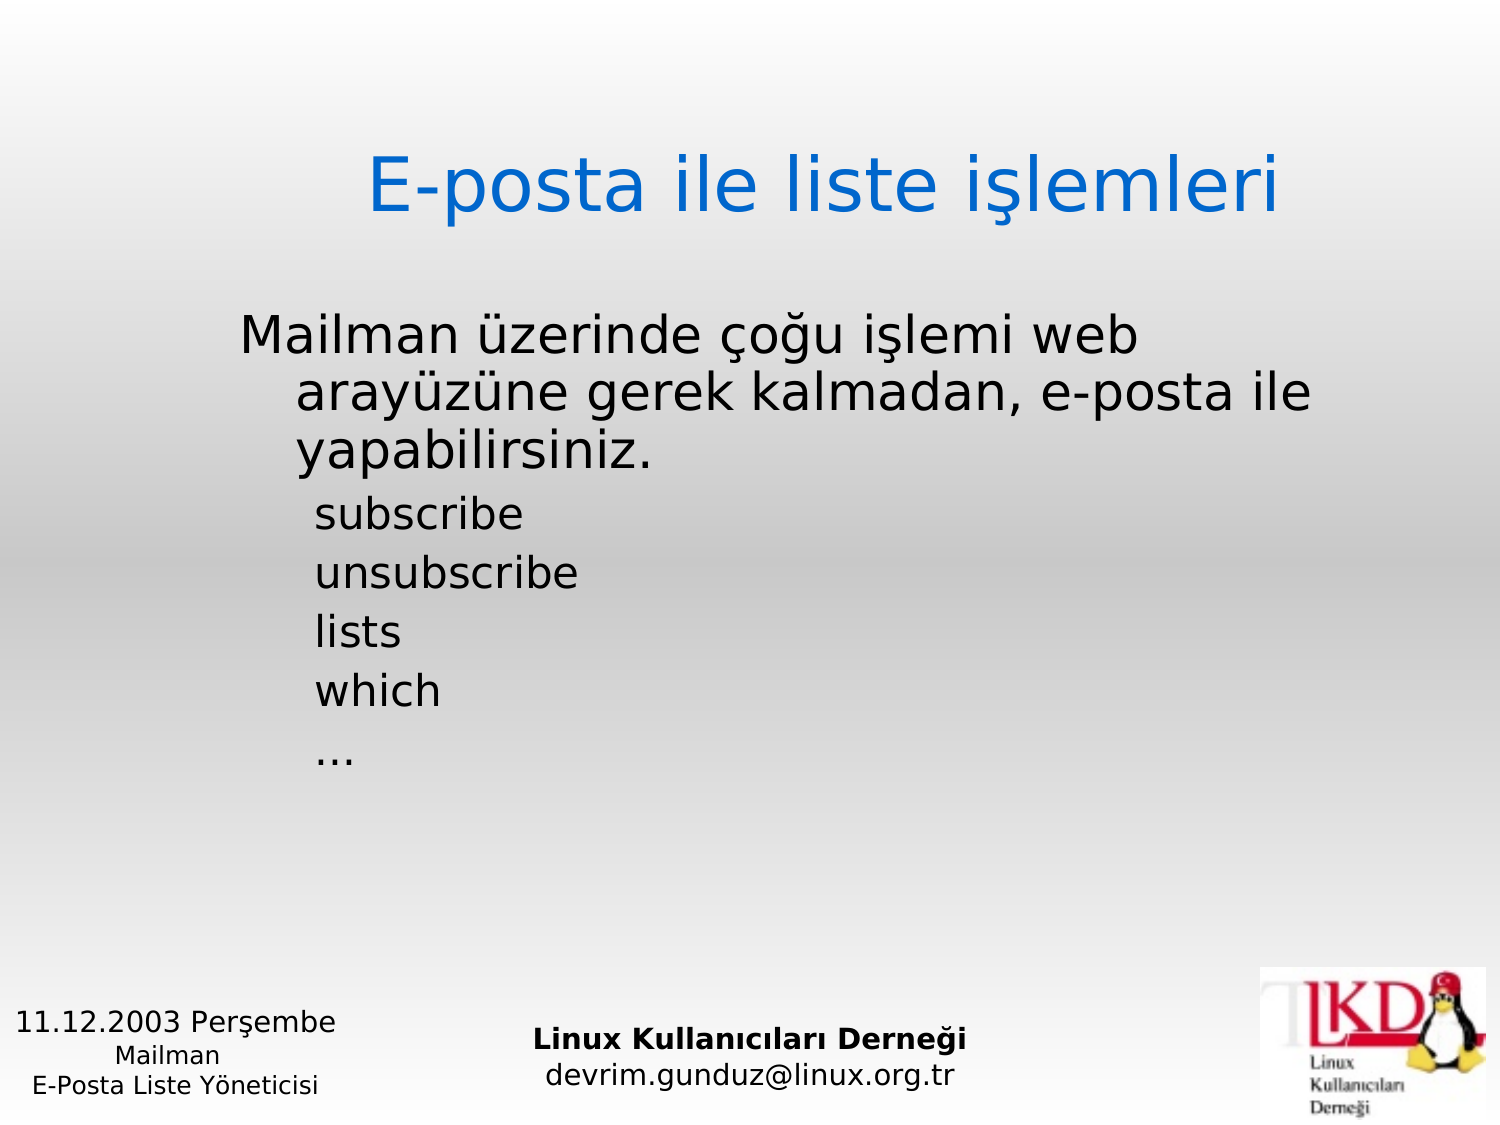

# E-posta ile liste işlemleri
Mailman üzerinde çoğu işlemi web arayüzüne gerek kalmadan, e-posta ile yapabilirsiniz.
subscribe
unsubscribe
lists
which
...